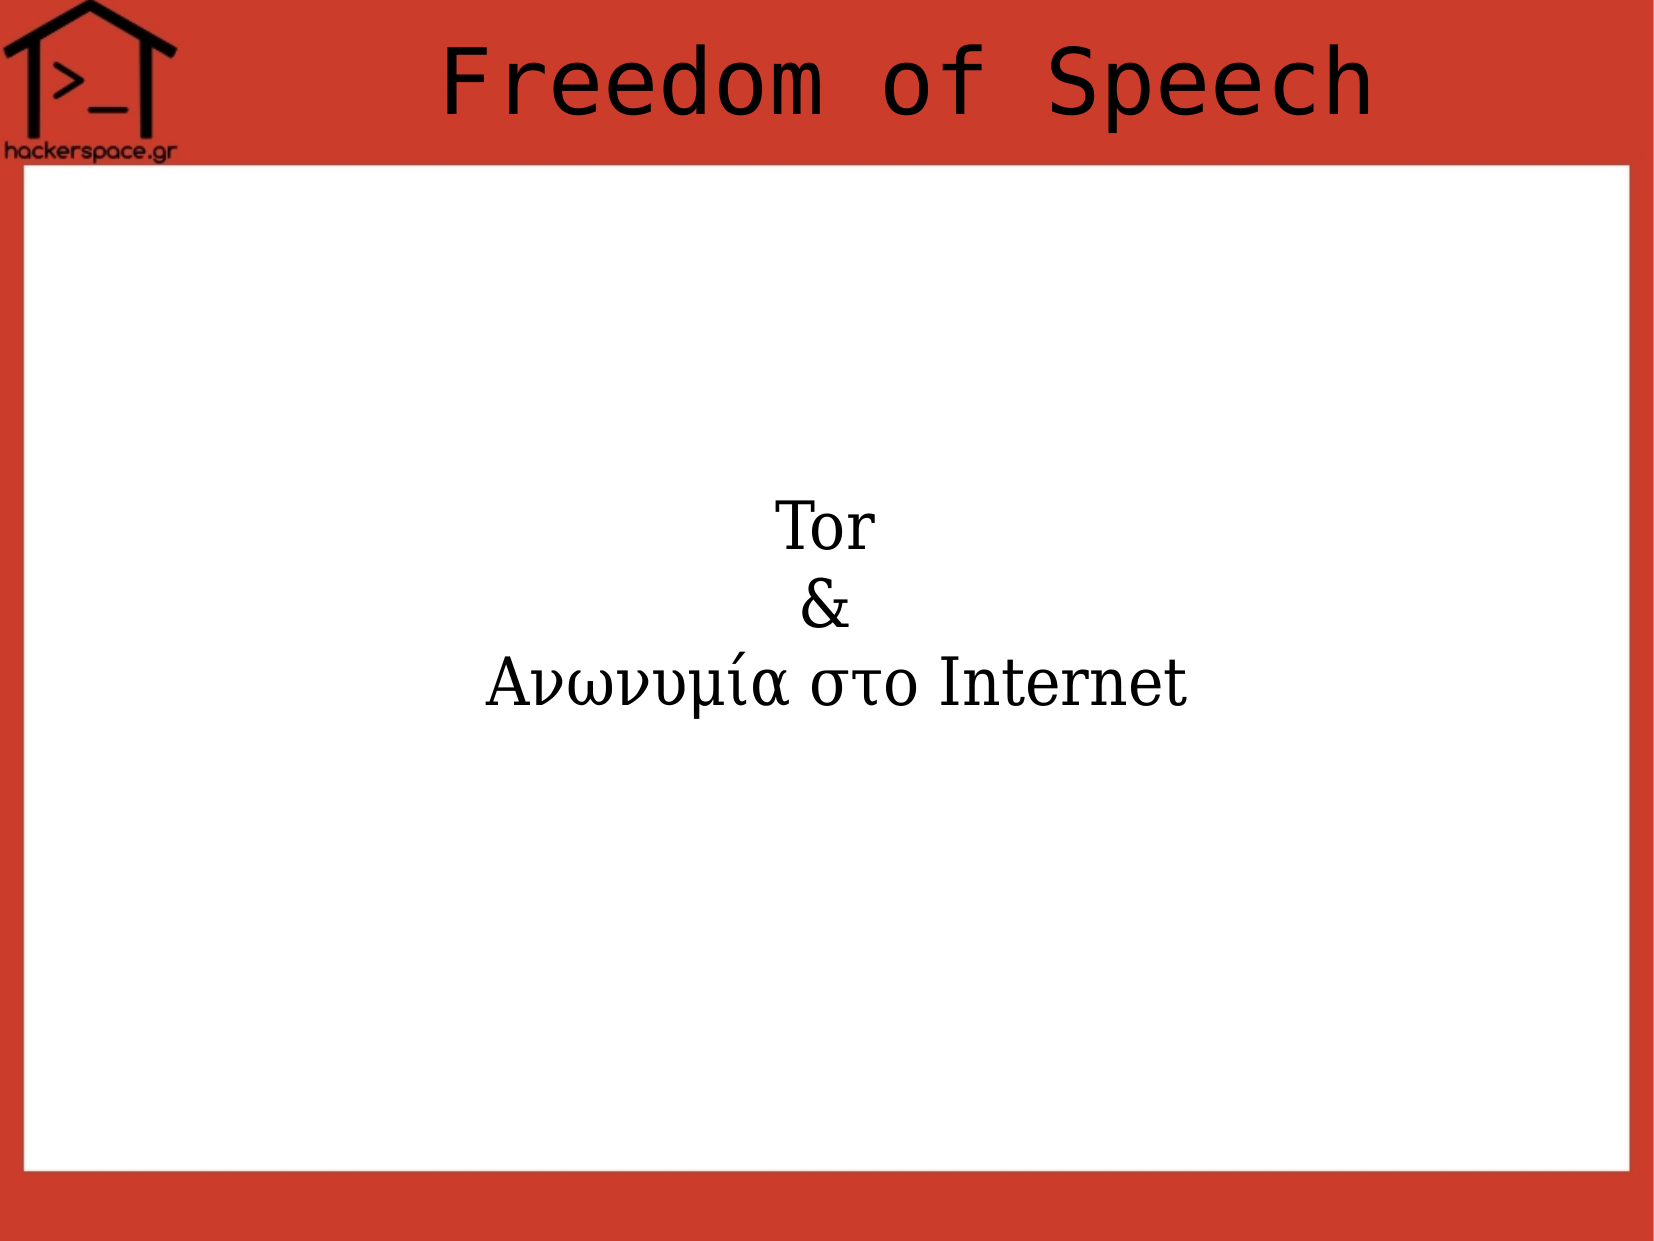

# Freedom of Speech
Tor
&
Ανωνυμία στο Internet